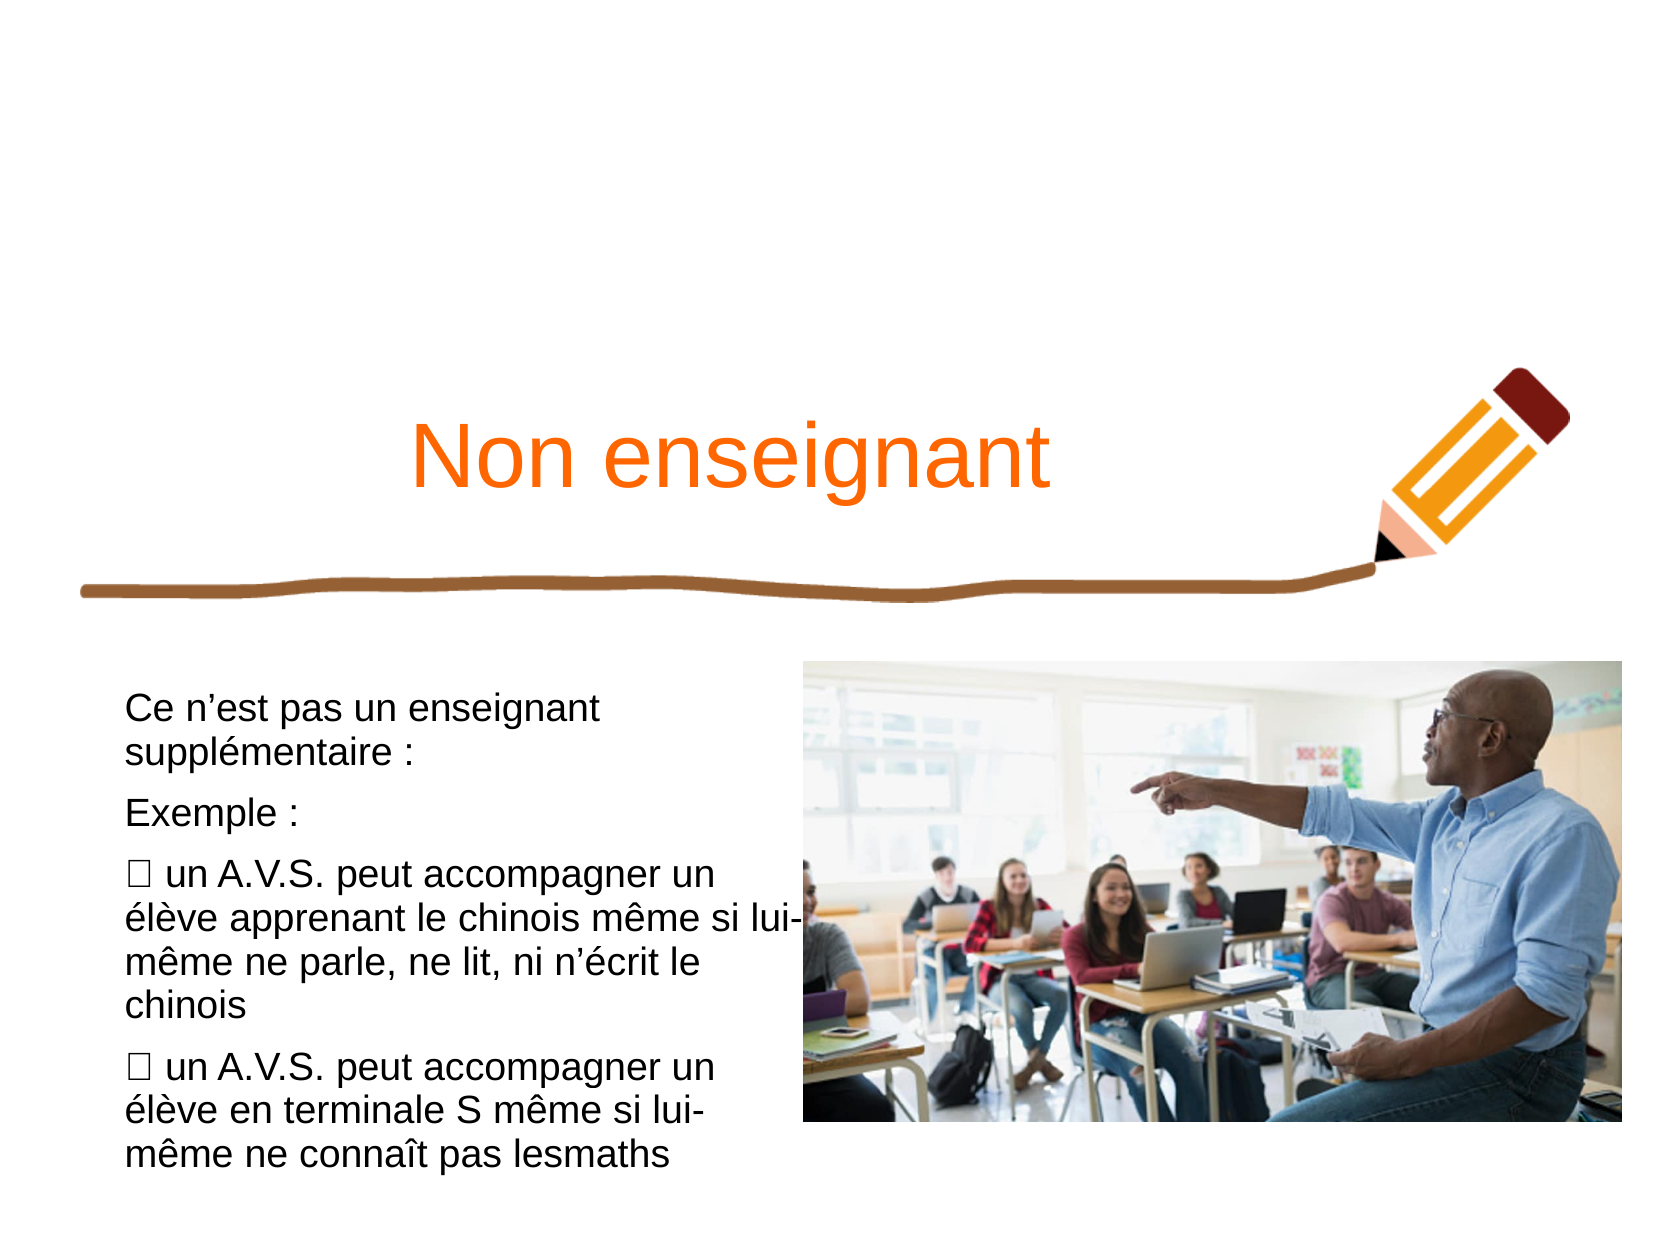

# Non enseignant
Ce n’est pas un enseignant supplémentaire :
Exemple :
 un A.V.S. peut accompagner un élève apprenant le chinois même si lui-même ne parle, ne lit, ni n’écrit le chinois
 un A.V.S. peut accompagner un élève en terminale S même si lui-même ne connaît pas lesmaths